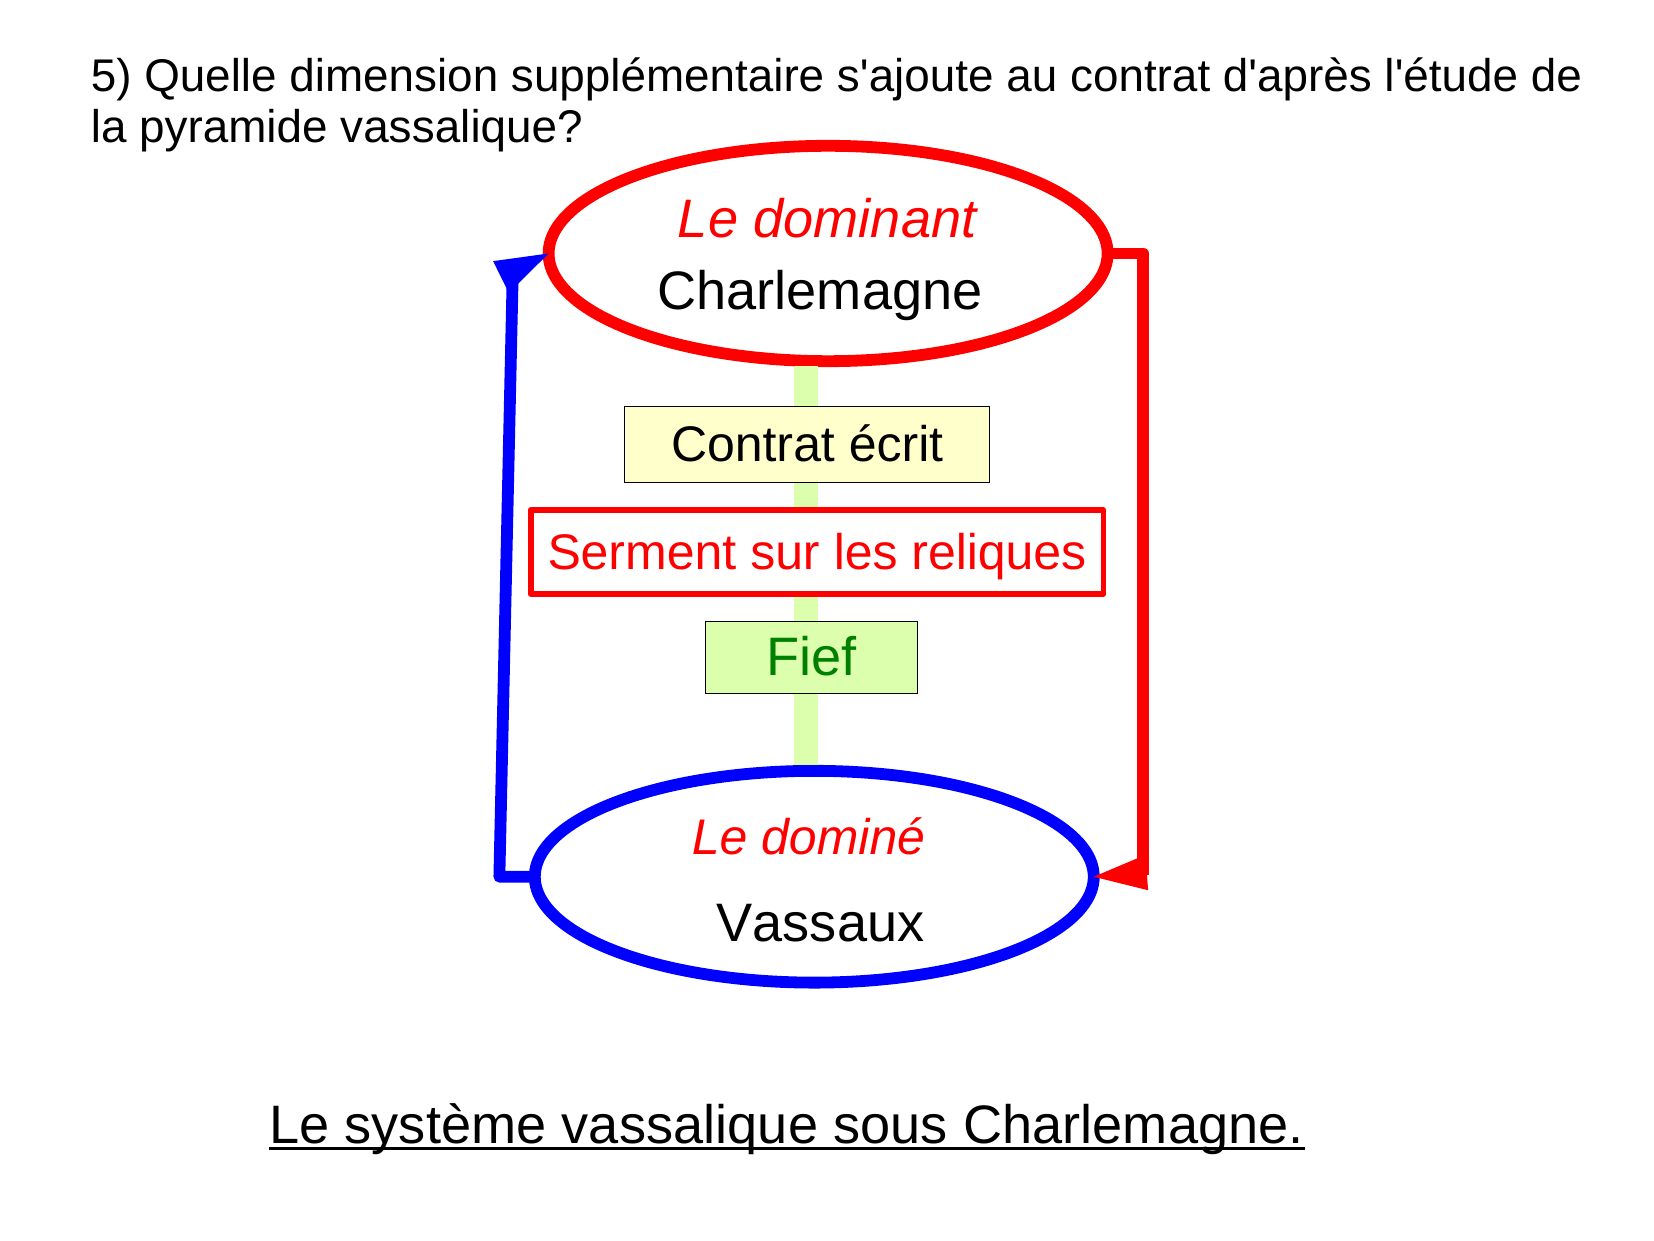

5) Quelle dimension supplémentaire s'ajoute au contrat d'après l'étude de la pyramide vassalique?
Le dominant
Charlemagne
Contrat écrit
Serment sur les reliques
Fief
Le dominé
Vassaux
Le système vassalique sous Charlemagne.